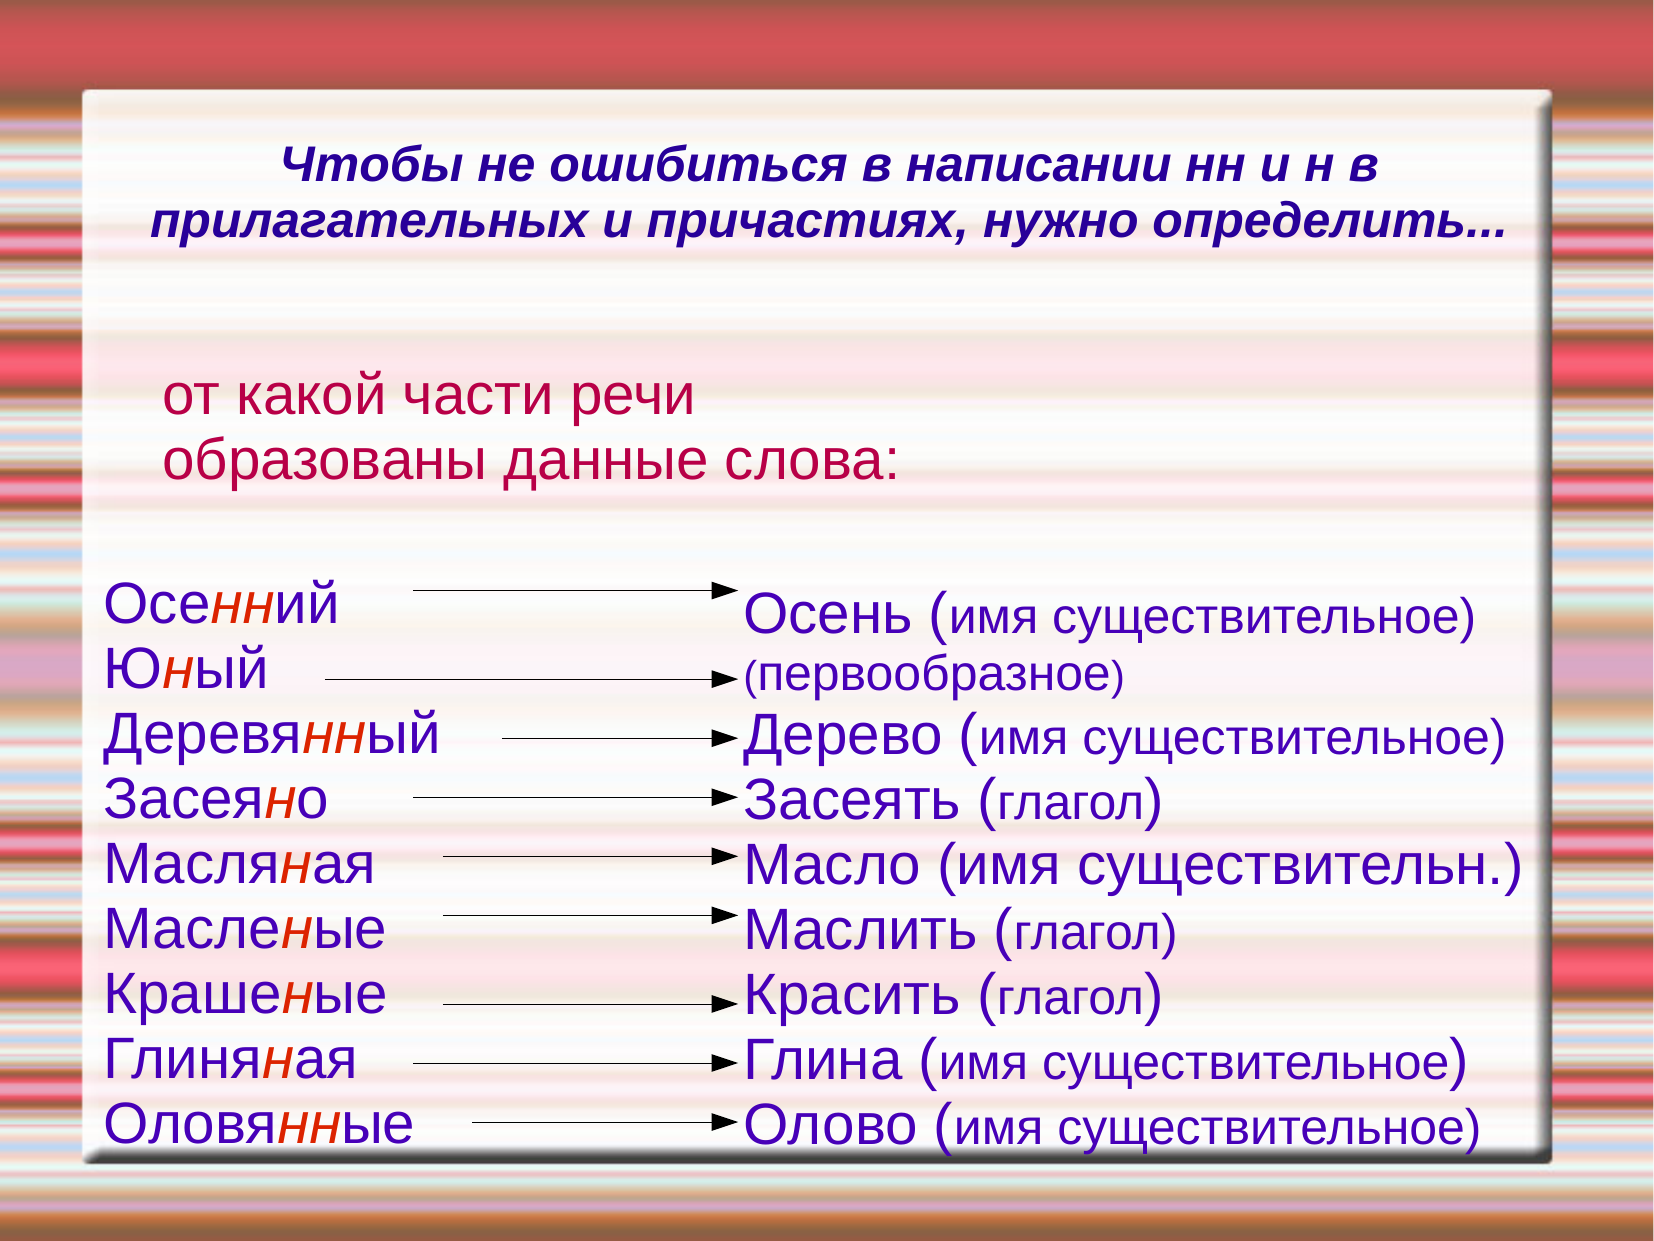

# Чтобы не ошибиться в написании нн и н в прилагательных и причастиях, нужно определить...
от какой части речи образованы данные слова:
Осенний
Юный
Деревянный
Засеяно
Масляная
Масленые
Крашеные
Глиняная
Оловянные
Осень (имя существительное)
(первообразное)
Дерево (имя существительное)
Засеять (глагол)
Масло (имя существительн.)
Маслить (глагол)
Красить (глагол)
Глина (имя существительное)
Олово (имя существительное)